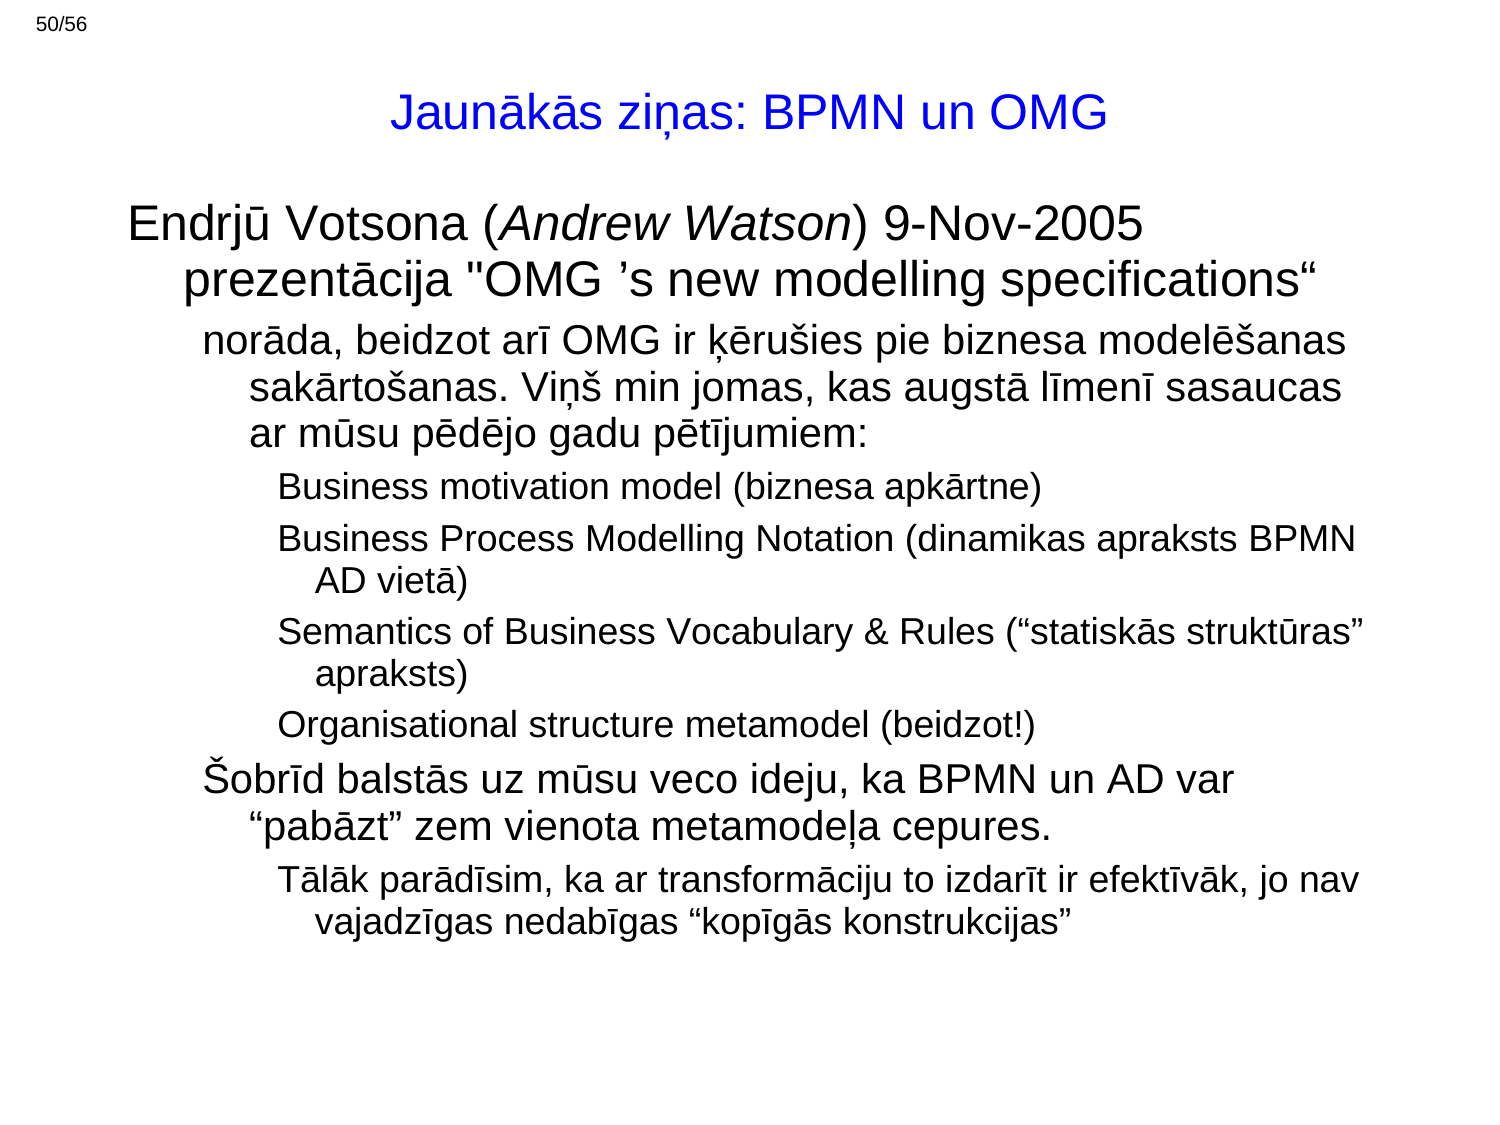

50
# Jaunākās ziņas: BPMN un OMG
Endrjū Votsona (Andrew Watson) 9-Nov-2005 prezentācija "OMG ’s new modelling specifications“
norāda, beidzot arī OMG ir ķērušies pie biznesa modelēšanas sakārtošanas. Viņš min jomas, kas augstā līmenī sasaucas ar mūsu pēdējo gadu pētījumiem:
Business motivation model (biznesa apkārtne)
Business Process Modelling Notation (dinamikas apraksts BPMN AD vietā)
Semantics of Business Vocabulary & Rules (“statiskās struktūras” apraksts)
Organisational structure metamodel (beidzot!)
Šobrīd balstās uz mūsu veco ideju, ka BPMN un AD var “pabāzt” zem vienota metamodeļa cepures.
Tālāk parādīsim, ka ar transformāciju to izdarīt ir efektīvāk, jo nav vajadzīgas nedabīgas “kopīgās konstrukcijas”